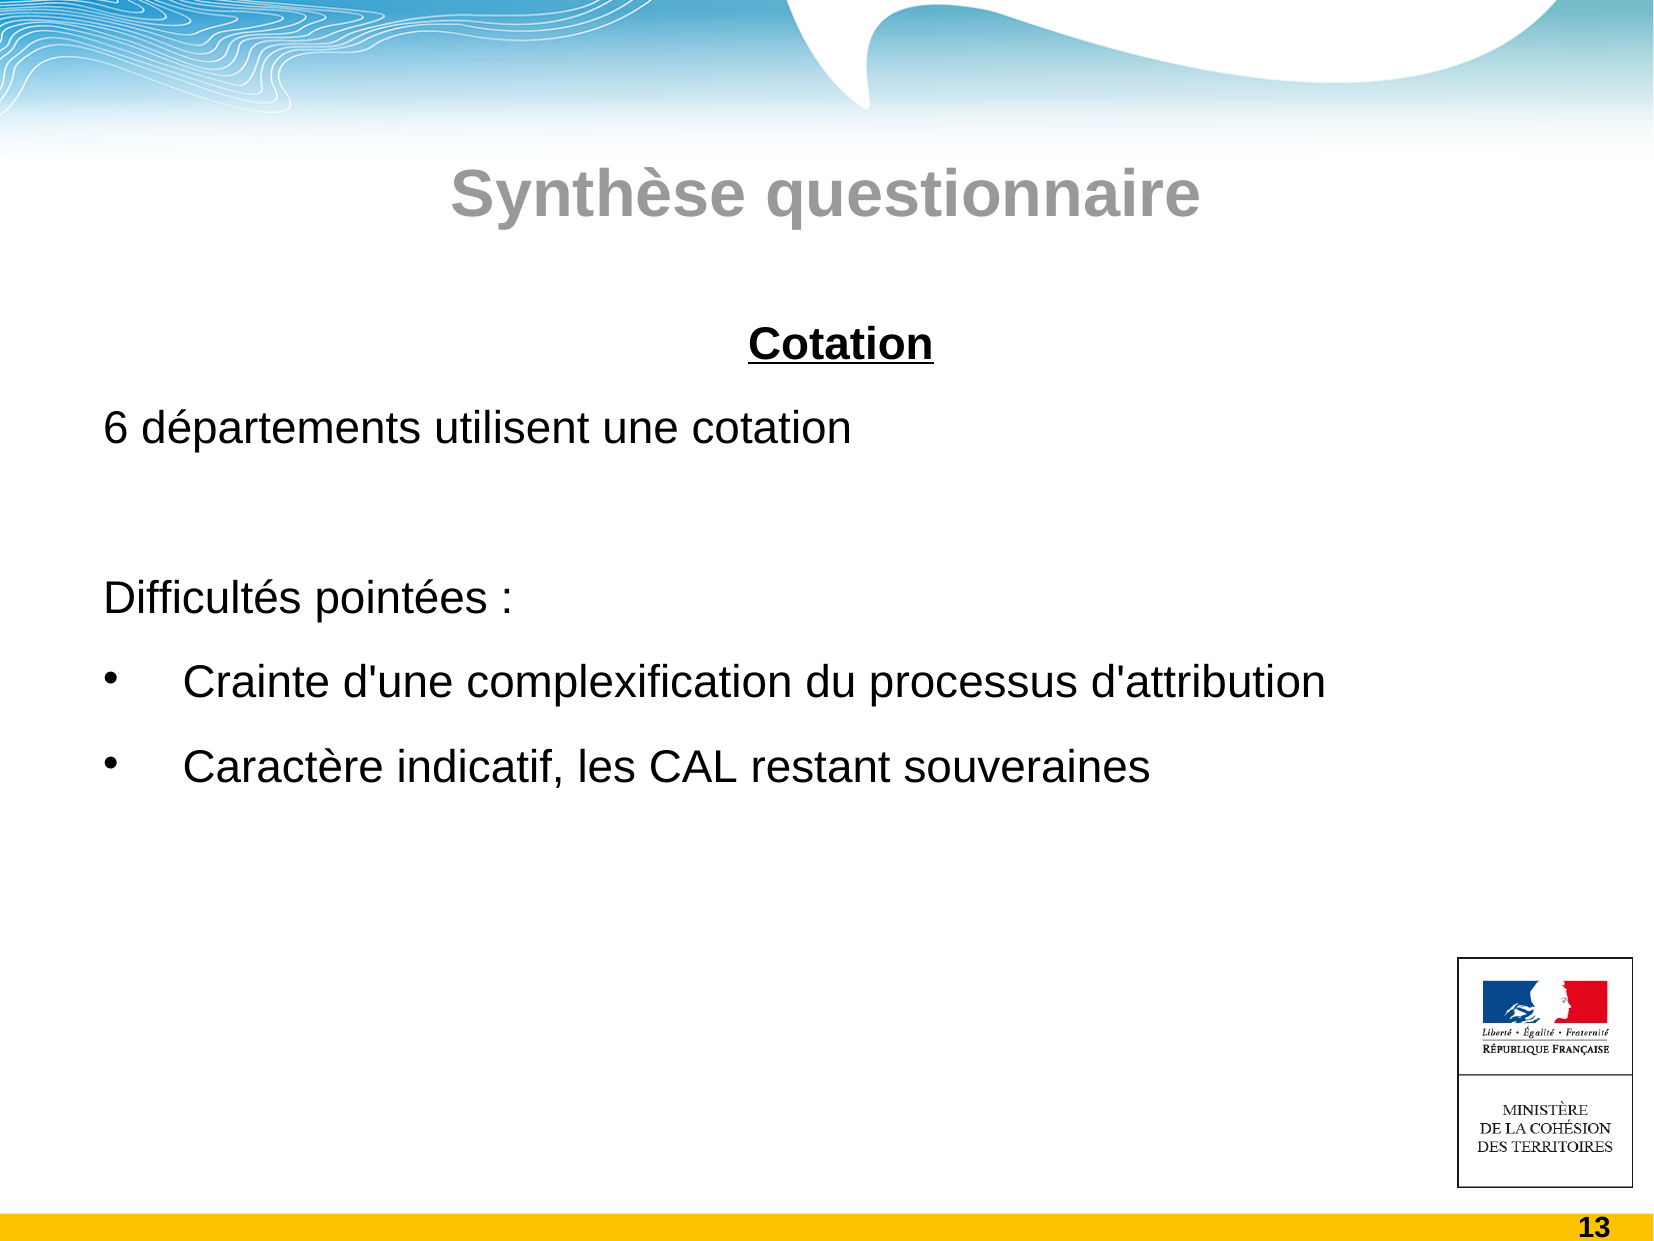

Synthèse questionnaire
Cotation
6 départements utilisent une cotation
Difficultés pointées :
Crainte d'une complexification du processus d'attribution
Caractère indicatif, les CAL restant souveraines